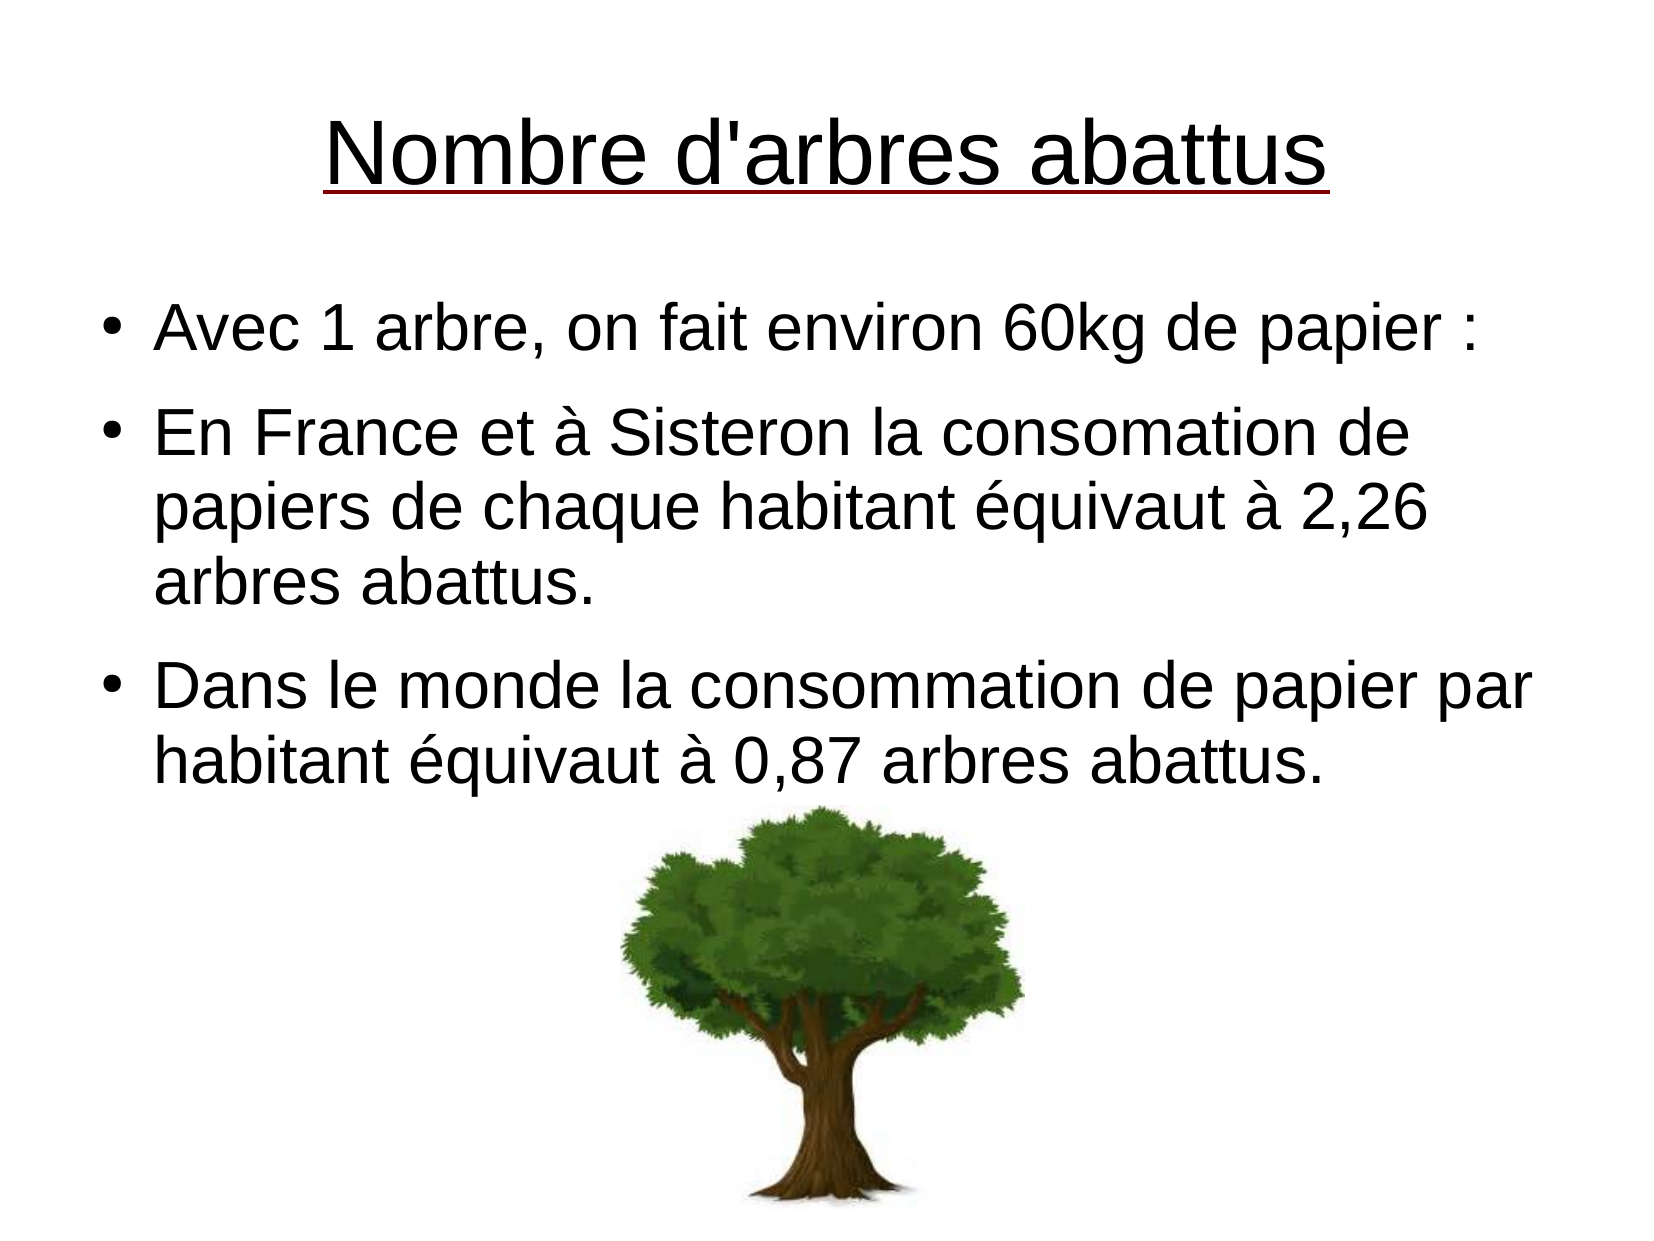

# Nombre d'arbres abattus
Avec 1 arbre, on fait environ 60kg de papier :
En France et à Sisteron la consomation de papiers de chaque habitant équivaut à 2,26 arbres abattus.
Dans le monde la consommation de papier par habitant équivaut à 0,87 arbres abattus.